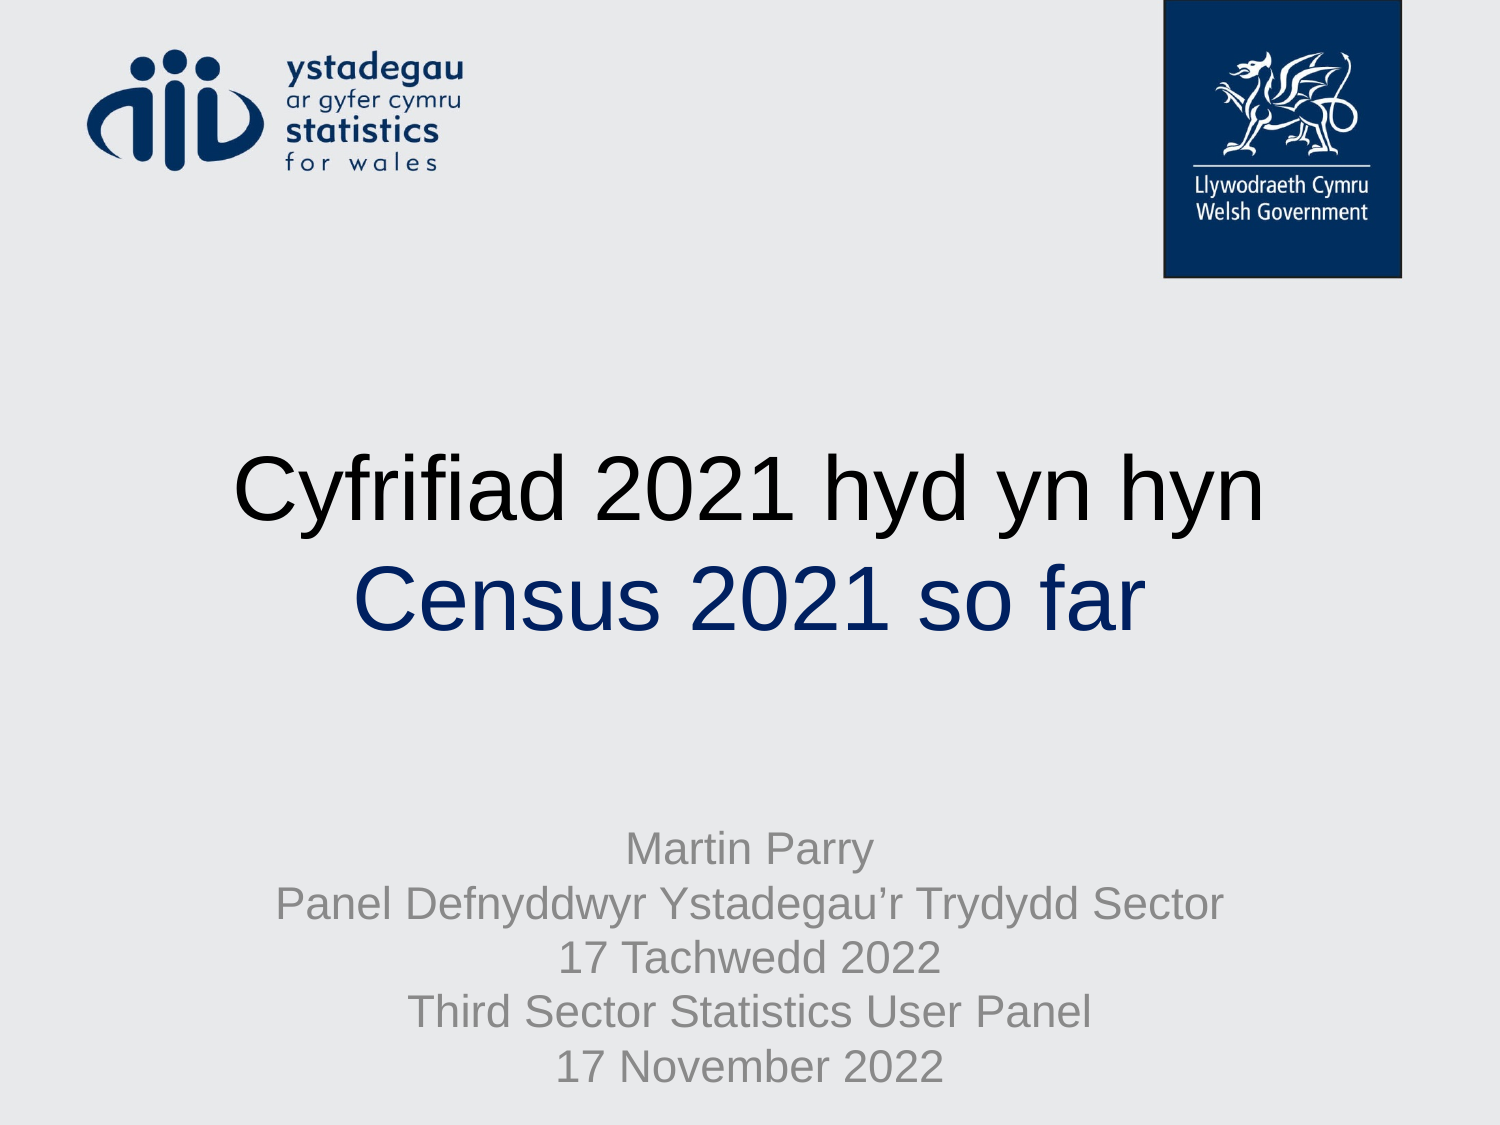

Cyfrifiad 2021 hyd yn hyn
Census 2021 so far
# Martin Parry
Panel Defnyddwyr Ystadegau’r Trydydd Sector
17 Tachwedd 2022
Third Sector Statistics User Panel
17 November 2022